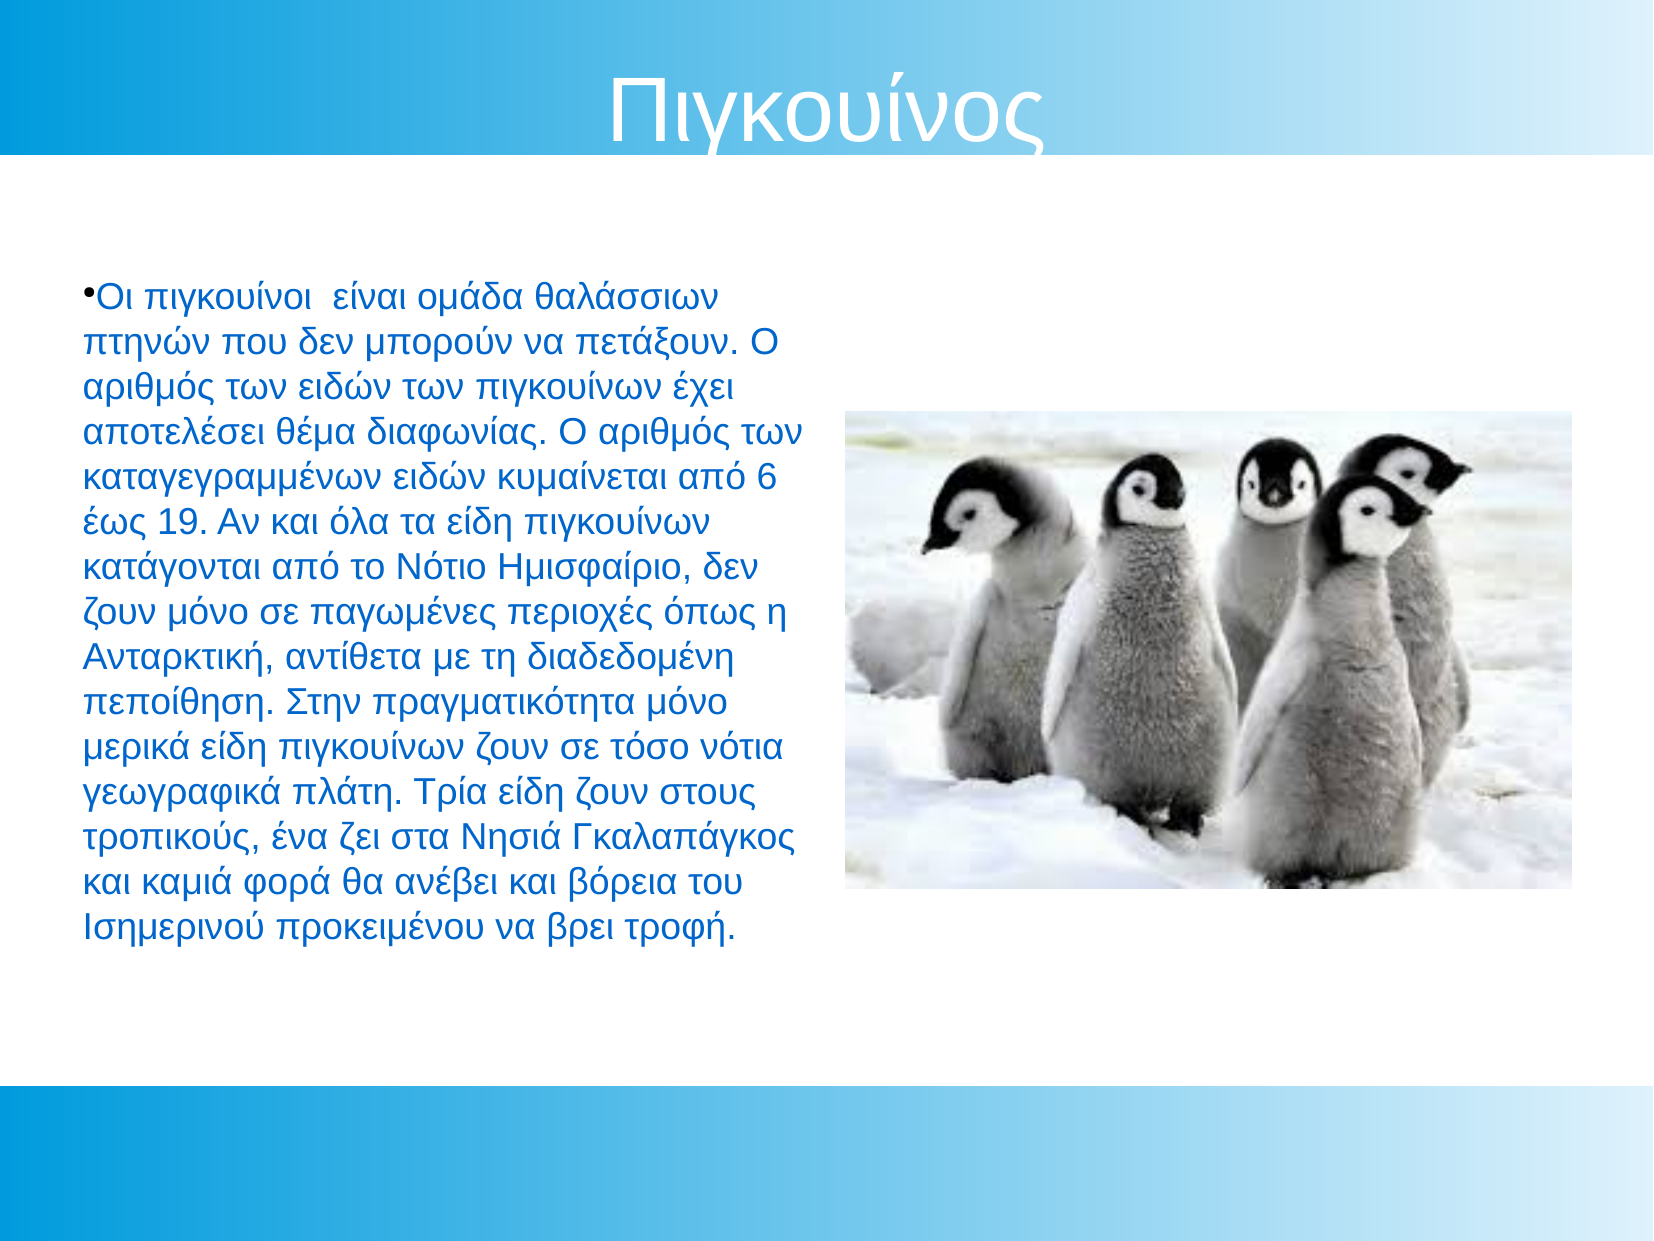

# Πιγκουίνος
Οι πιγκουίνοι είναι ομάδα θαλάσσιων πτηνών που δεν μπορούν να πετάξουν. Ο αριθμός των ειδών των πιγκουίνων έχει αποτελέσει θέμα διαφωνίας. Ο αριθμός των καταγεγραμμένων ειδών κυμαίνεται από 6 έως 19. Αν και όλα τα είδη πιγκουίνων κατάγονται από το Νότιο Ημισφαίριο, δεν ζουν μόνο σε παγωμένες περιοχές όπως η Ανταρκτική, αντίθετα με τη διαδεδομένη πεποίθηση. Στην πραγματικότητα μόνο μερικά είδη πιγκουίνων ζουν σε τόσο νότια γεωγραφικά πλάτη. Τρία είδη ζουν στους τροπικούς, ένα ζει στα Νησιά Γκαλαπάγκος και καμιά φορά θα ανέβει και βόρεια του Ισημερινού προκειμένου να βρει τροφή.